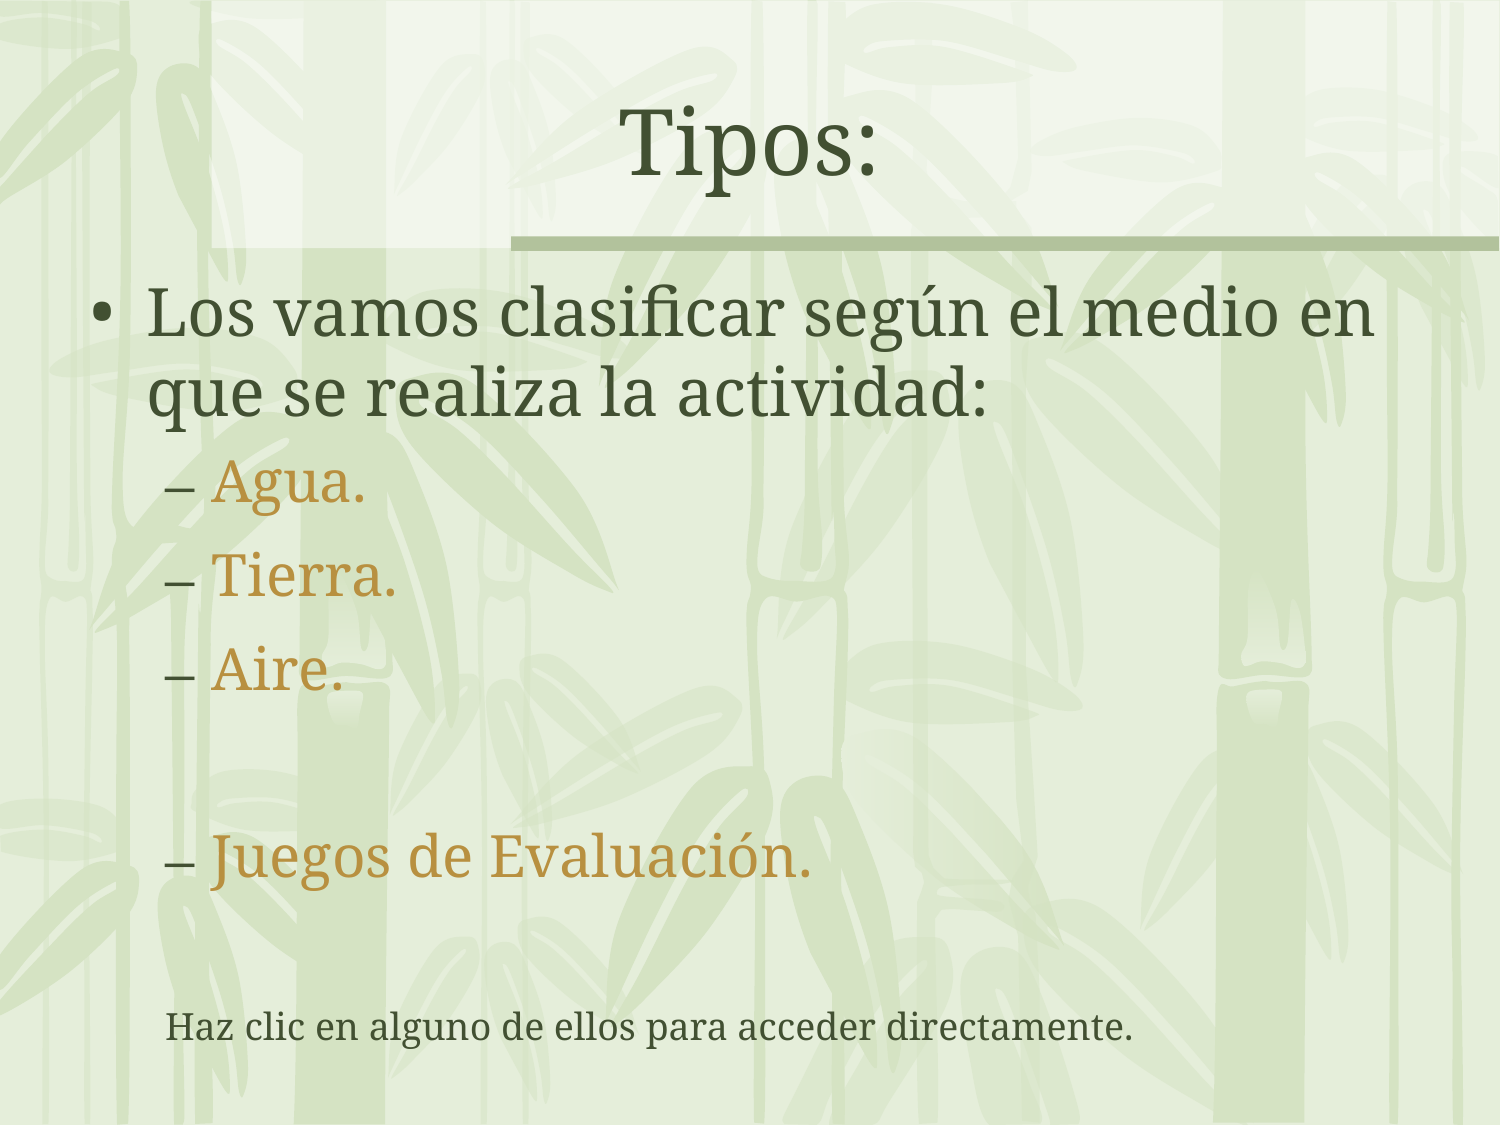

# Tipos:
Los vamos clasificar según el medio en que se realiza la actividad:
Agua.
Tierra.
Aire.
Juegos de Evaluación.
Haz clic en alguno de ellos para acceder directamente.